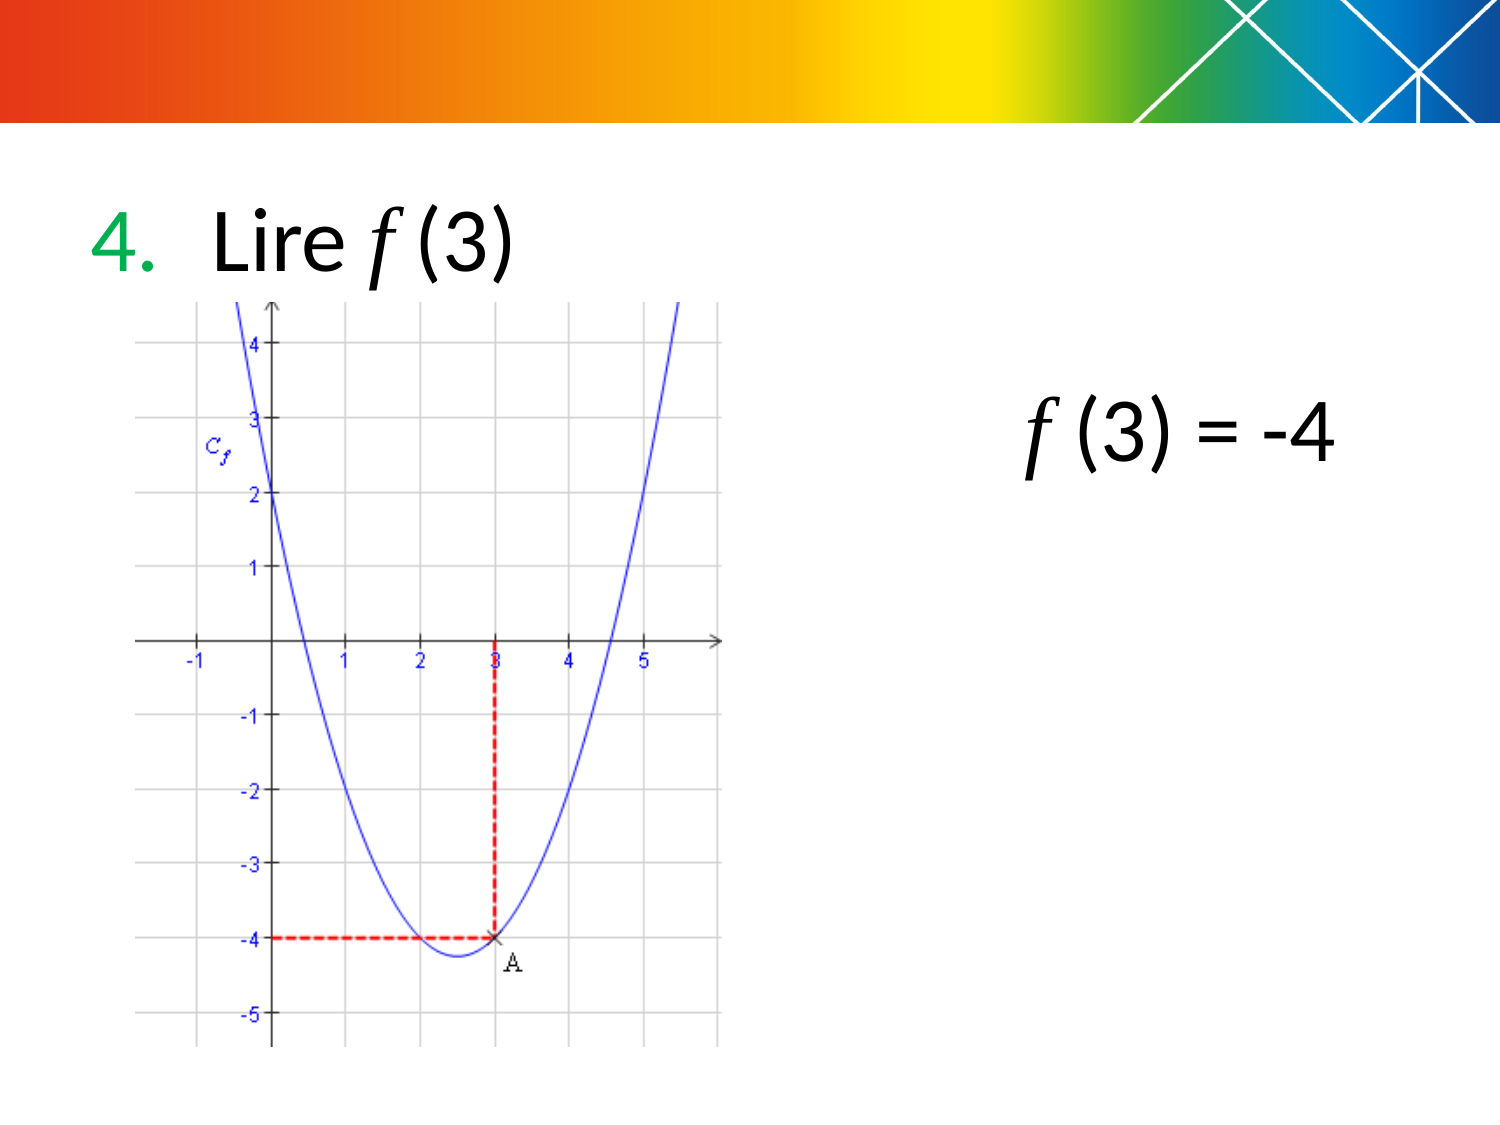

# Lire f (3)
f (3) = -4